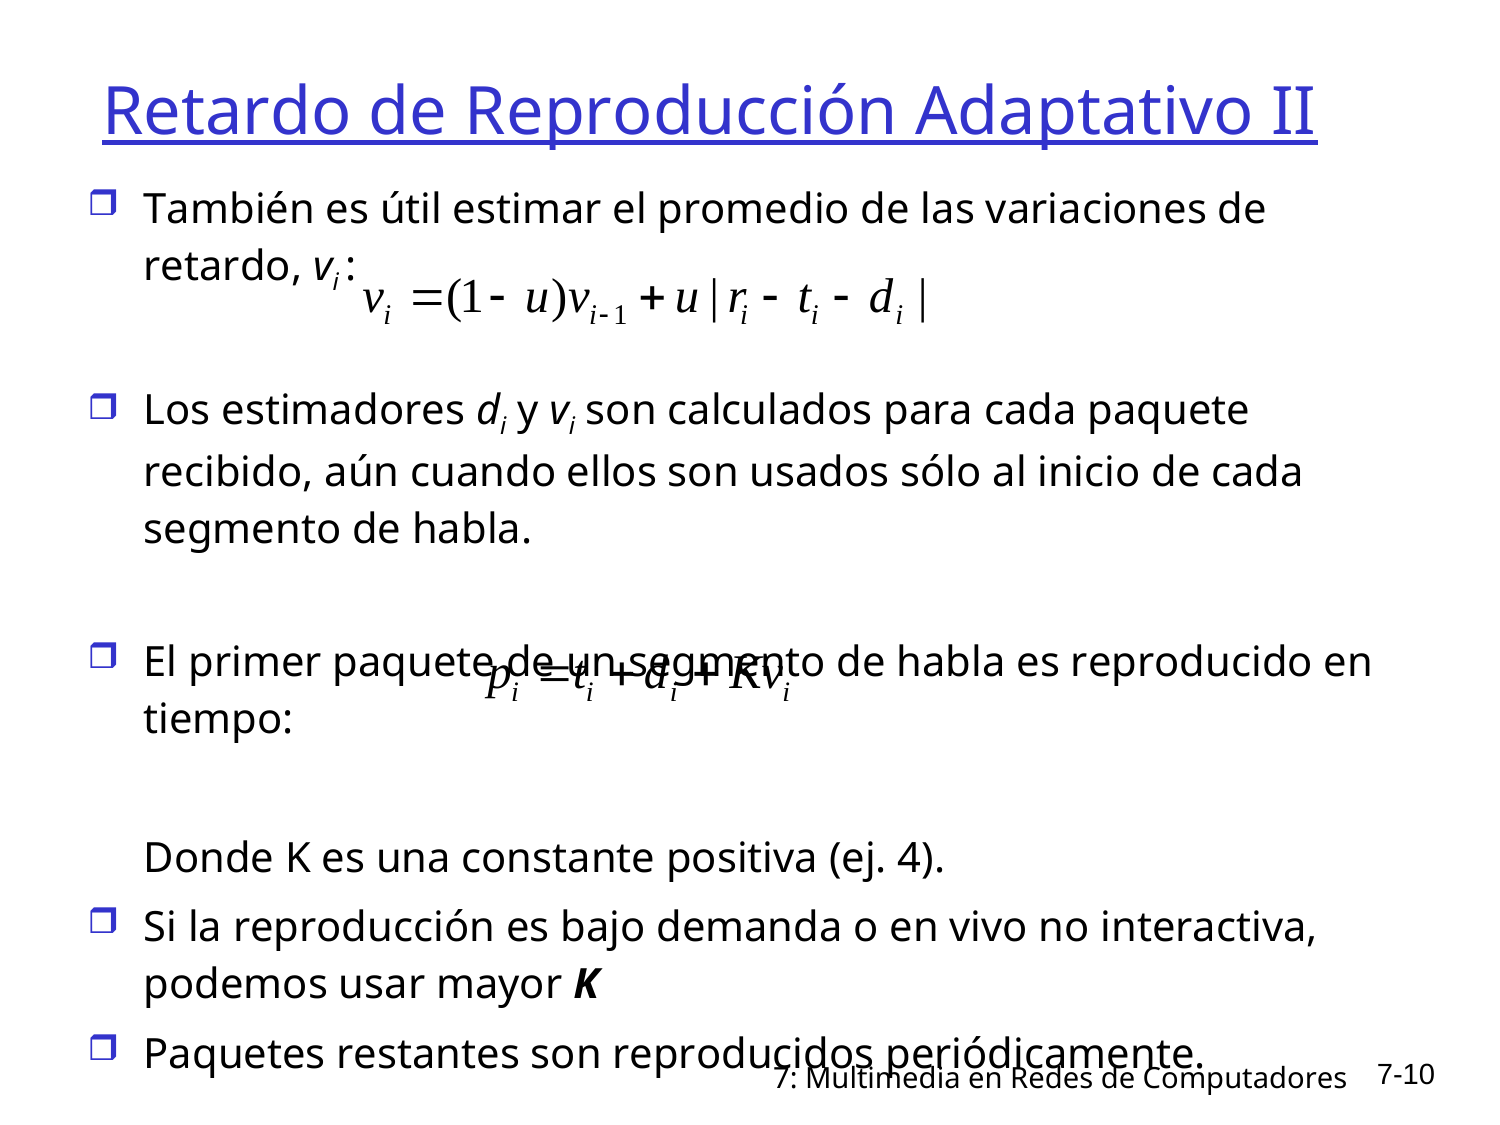

# Retardo de Reproducción Adaptativo II
También es útil estimar el promedio de las variaciones de retardo, vi :
Los estimadores di y vi son calculados para cada paquete recibido, aún cuando ellos son usados sólo al inicio de cada segmento de habla.
El primer paquete de un segmento de habla es reproducido en tiempo:
Donde K es una constante positiva (ej. 4).
Si la reproducción es bajo demanda o en vivo no interactiva, podemos usar mayor K
Paquetes restantes son reproducidos periódicamente.
10